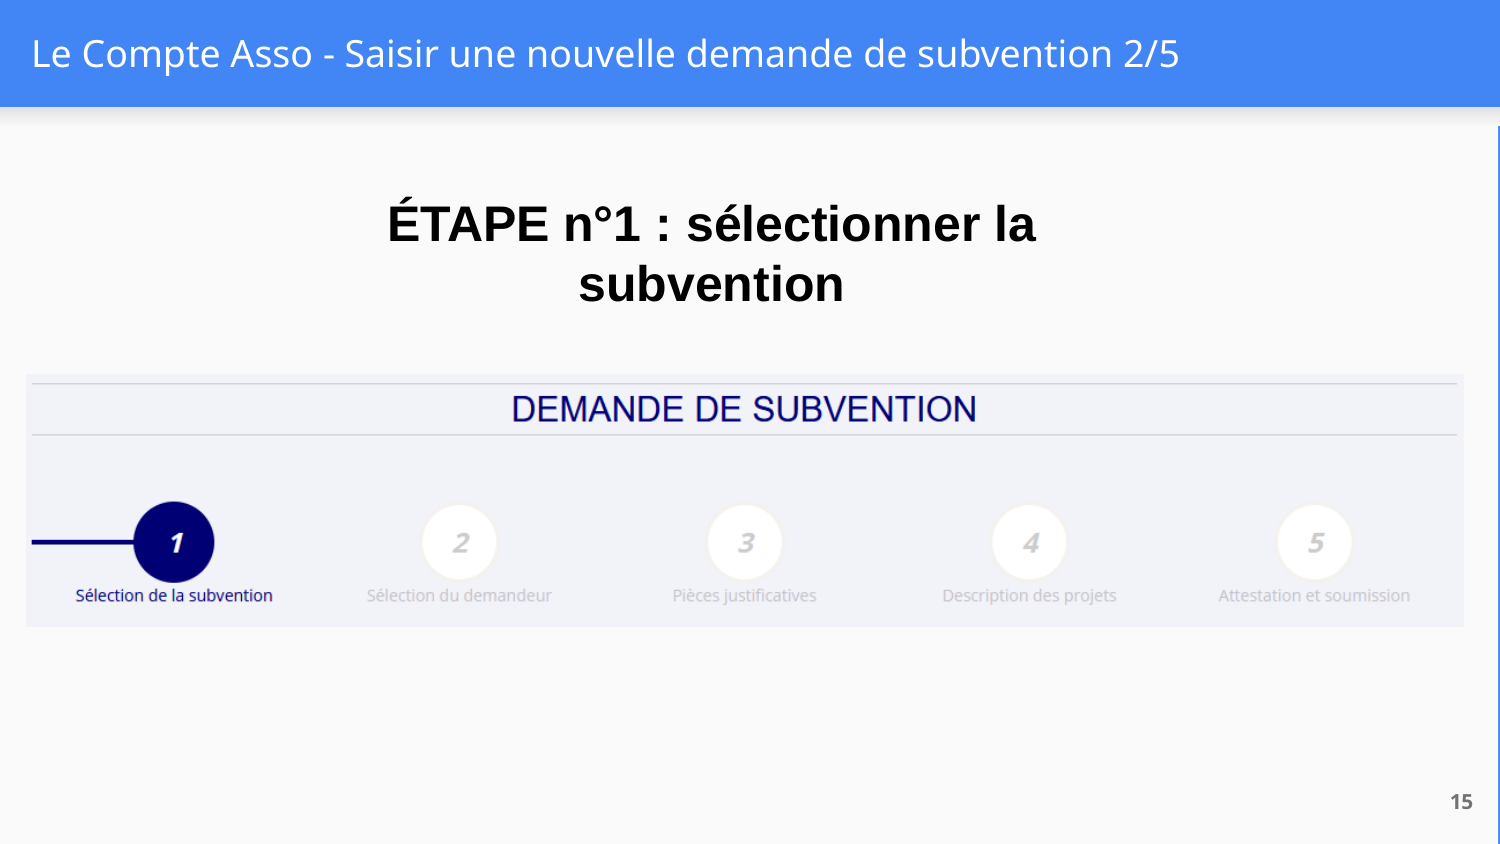

# Le Compte Asso - Saisir une nouvelle demande de subvention 2/5
ÉTAPE n°1 : sélectionner la subvention